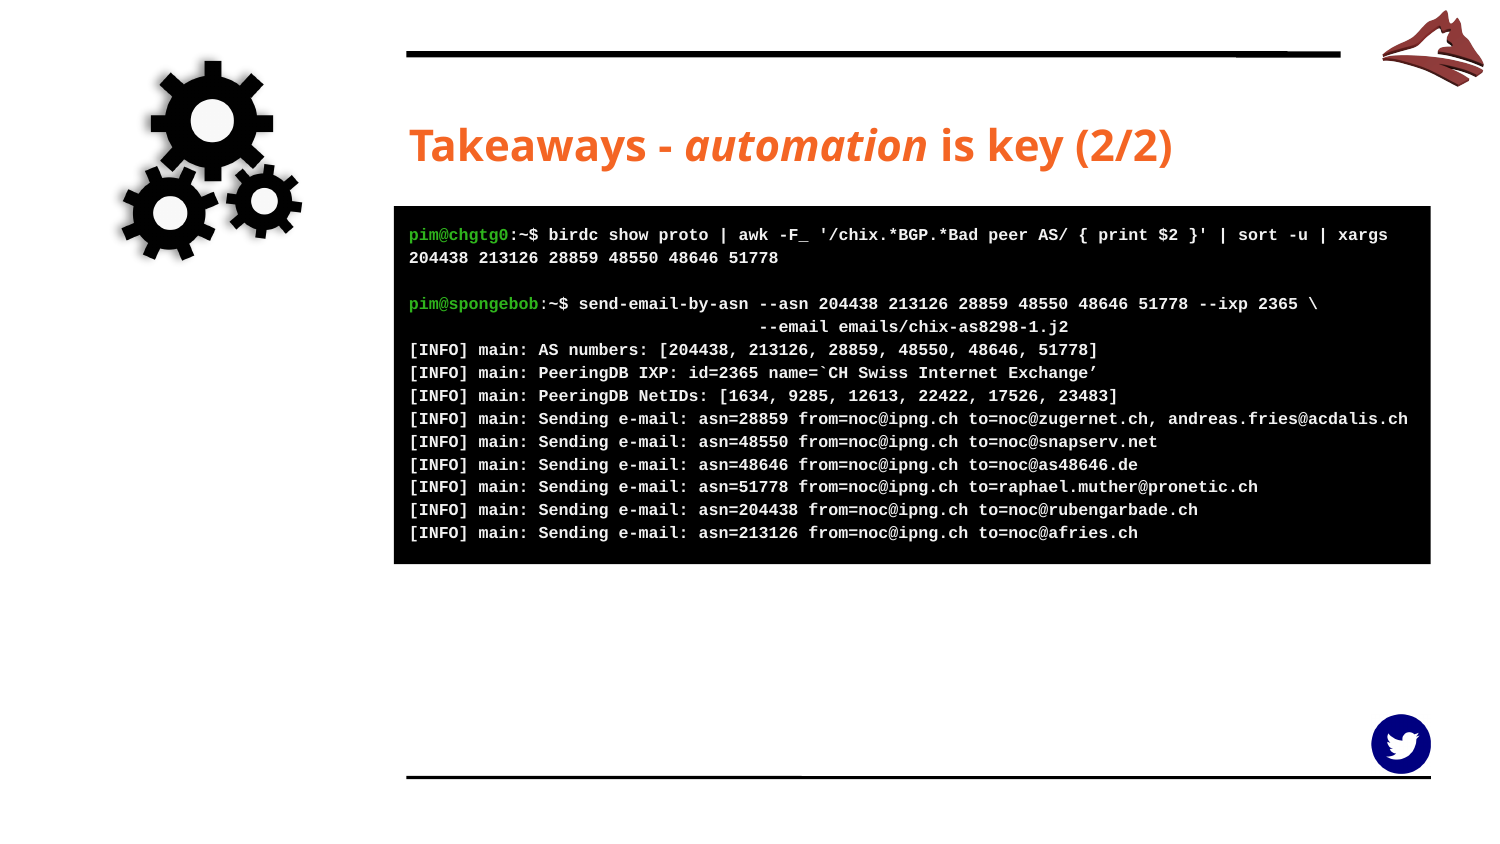

# Takeaways - automation is key (2/2)
pim@chgtg0:~$ birdc show proto | awk -F_ '/chix.*BGP.*Bad peer AS/ { print $2 }' | sort -u | xargs
204438 213126 28859 48550 48646 51778
pim@spongebob:~$ send-email-by-asn --asn 204438 213126 28859 48550 48646 51778 --ixp 2365 \
 --email emails/chix-as8298-1.j2
[INFO] main: AS numbers: [204438, 213126, 28859, 48550, 48646, 51778]
[INFO] main: PeeringDB IXP: id=2365 name=`CH Swiss Internet Exchange’
[INFO] main: PeeringDB NetIDs: [1634, 9285, 12613, 22422, 17526, 23483]
[INFO] main: Sending e-mail: asn=28859 from=noc@ipng.ch to=noc@zugernet.ch, andreas.fries@acdalis.ch
[INFO] main: Sending e-mail: asn=48550 from=noc@ipng.ch to=noc@snapserv.net
[INFO] main: Sending e-mail: asn=48646 from=noc@ipng.ch to=noc@as48646.de
[INFO] main: Sending e-mail: asn=51778 from=noc@ipng.ch to=raphael.muther@pronetic.ch
[INFO] main: Sending e-mail: asn=204438 from=noc@ipng.ch to=noc@rubengarbade.ch
[INFO] main: Sending e-mail: asn=213126 from=noc@ipng.ch to=noc@afries.ch